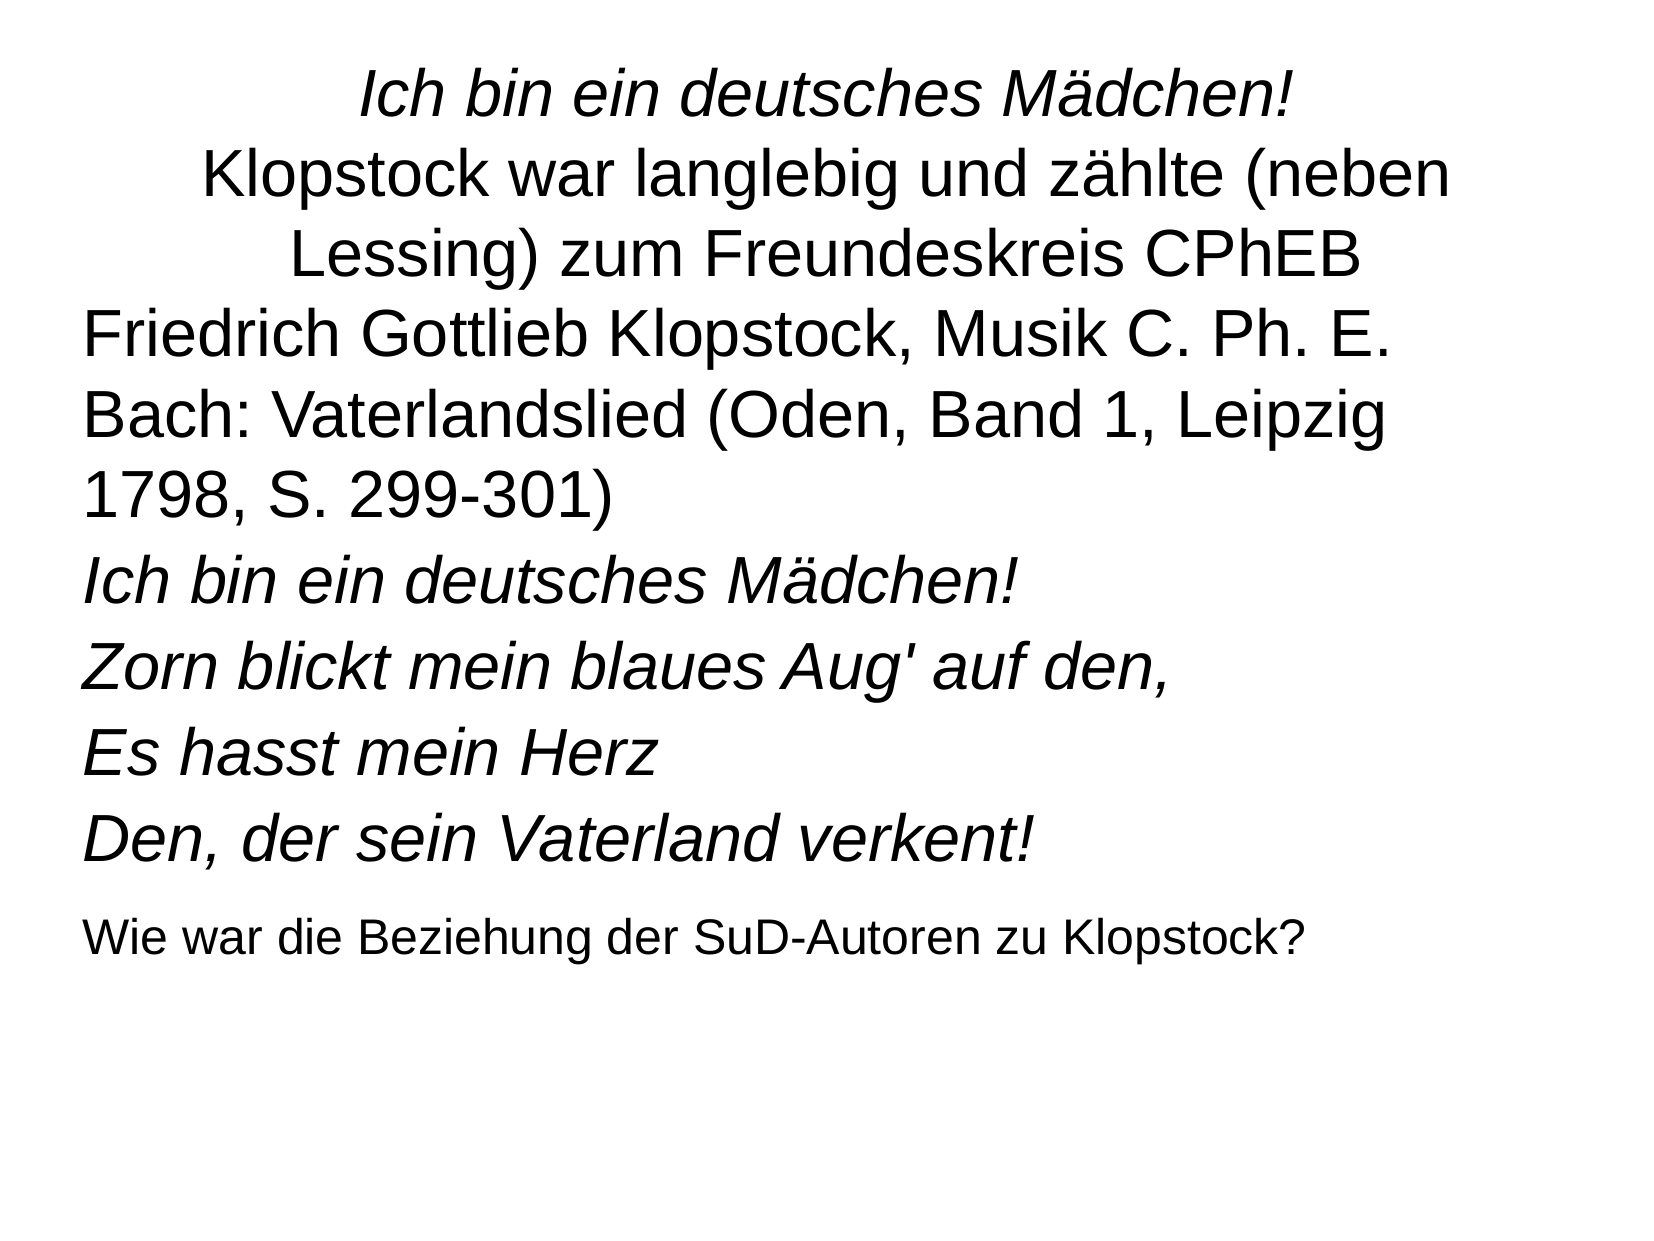

# Ich bin ein deutsches Mädchen! Klopstock war langlebig und zählte (neben Lessing) zum Freundeskreis CPhEB
Friedrich Gottlieb Klopstock, Musik C. Ph. E. Bach: Vaterlandslied (Oden, Band 1, Leipzig 1798, S. 299-301)
Ich bin ein deutsches Mädchen!
Zorn blickt mein blaues Aug' auf den,
Es hasst mein Herz
Den, der sein Vaterland verkent!
Wie war die Beziehung der SuD-Autoren zu Klopstock?